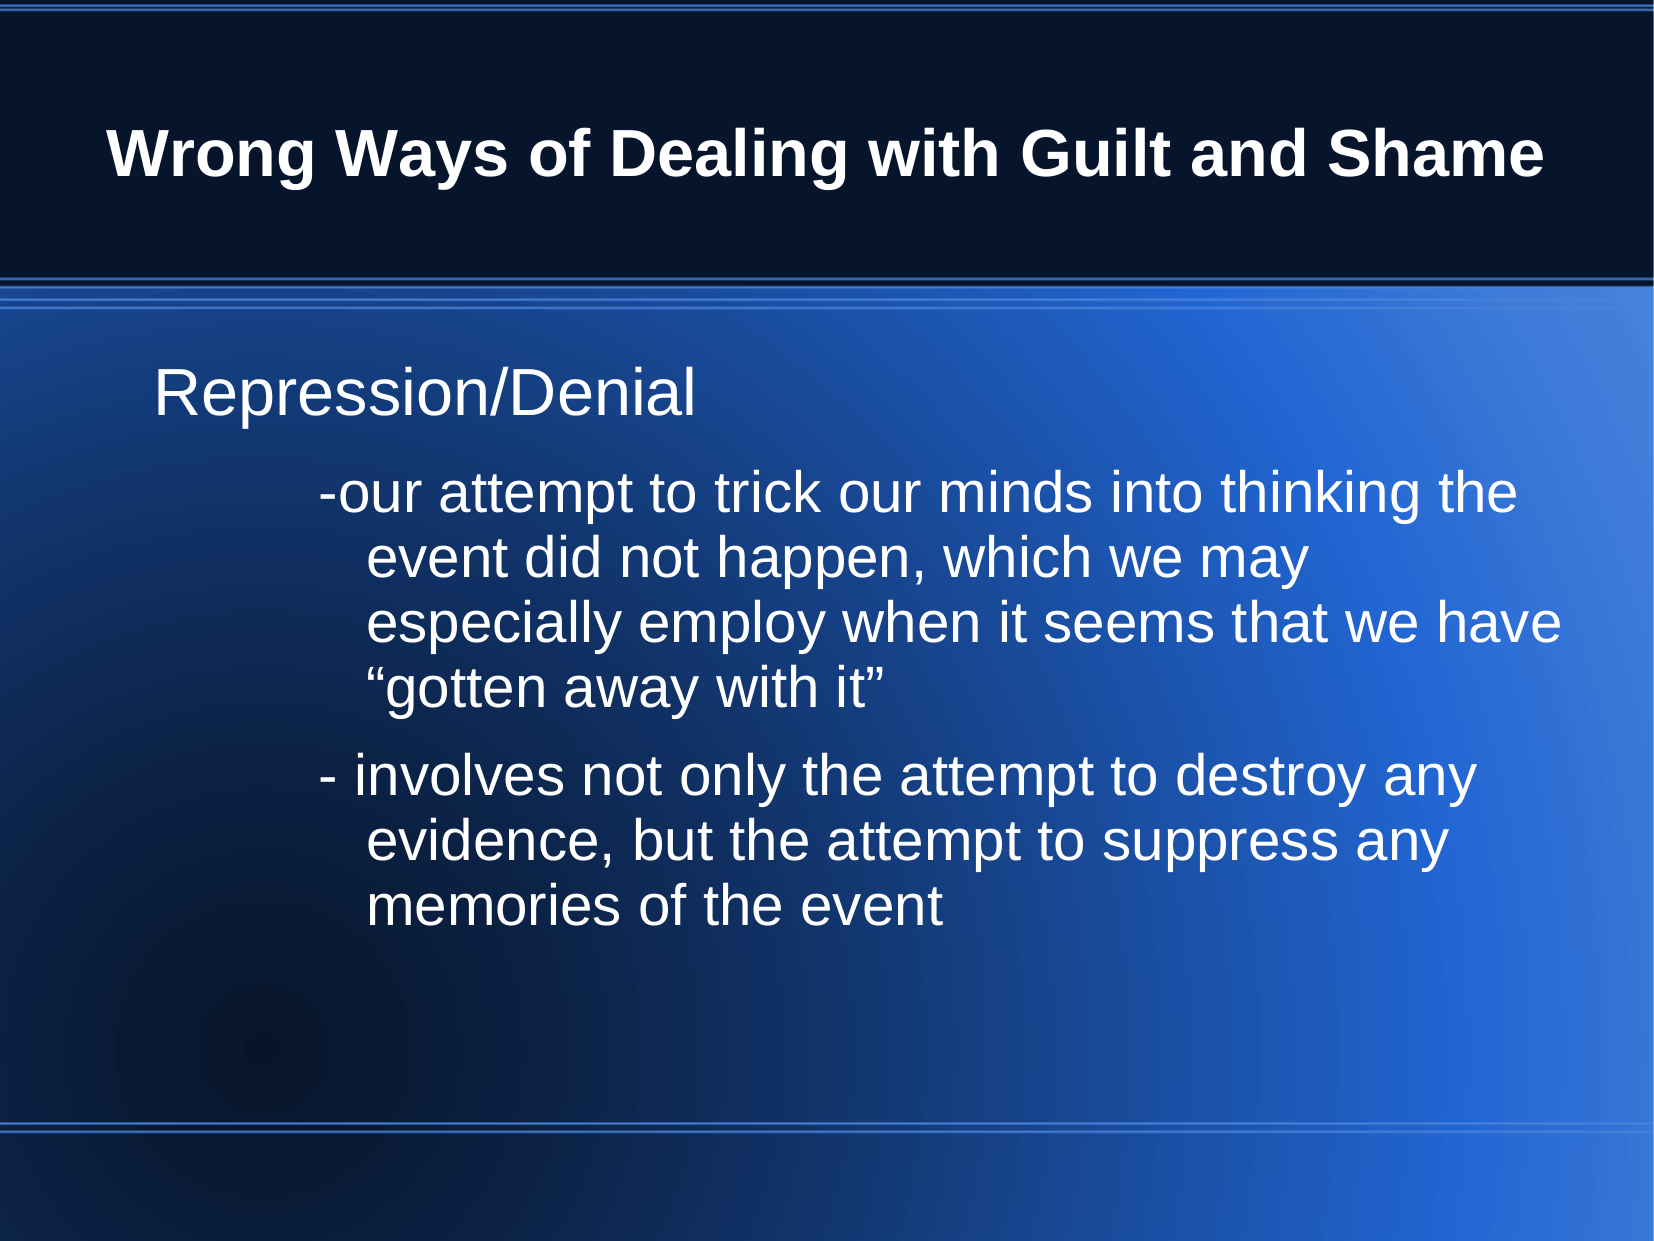

# Wrong Ways of Dealing with Guilt and Shame
Repression/Denial
-our attempt to trick our minds into thinking the event did not happen, which we may especially employ when it seems that we have “gotten away with it”
- involves not only the attempt to destroy any evidence, but the attempt to suppress any memories of the event